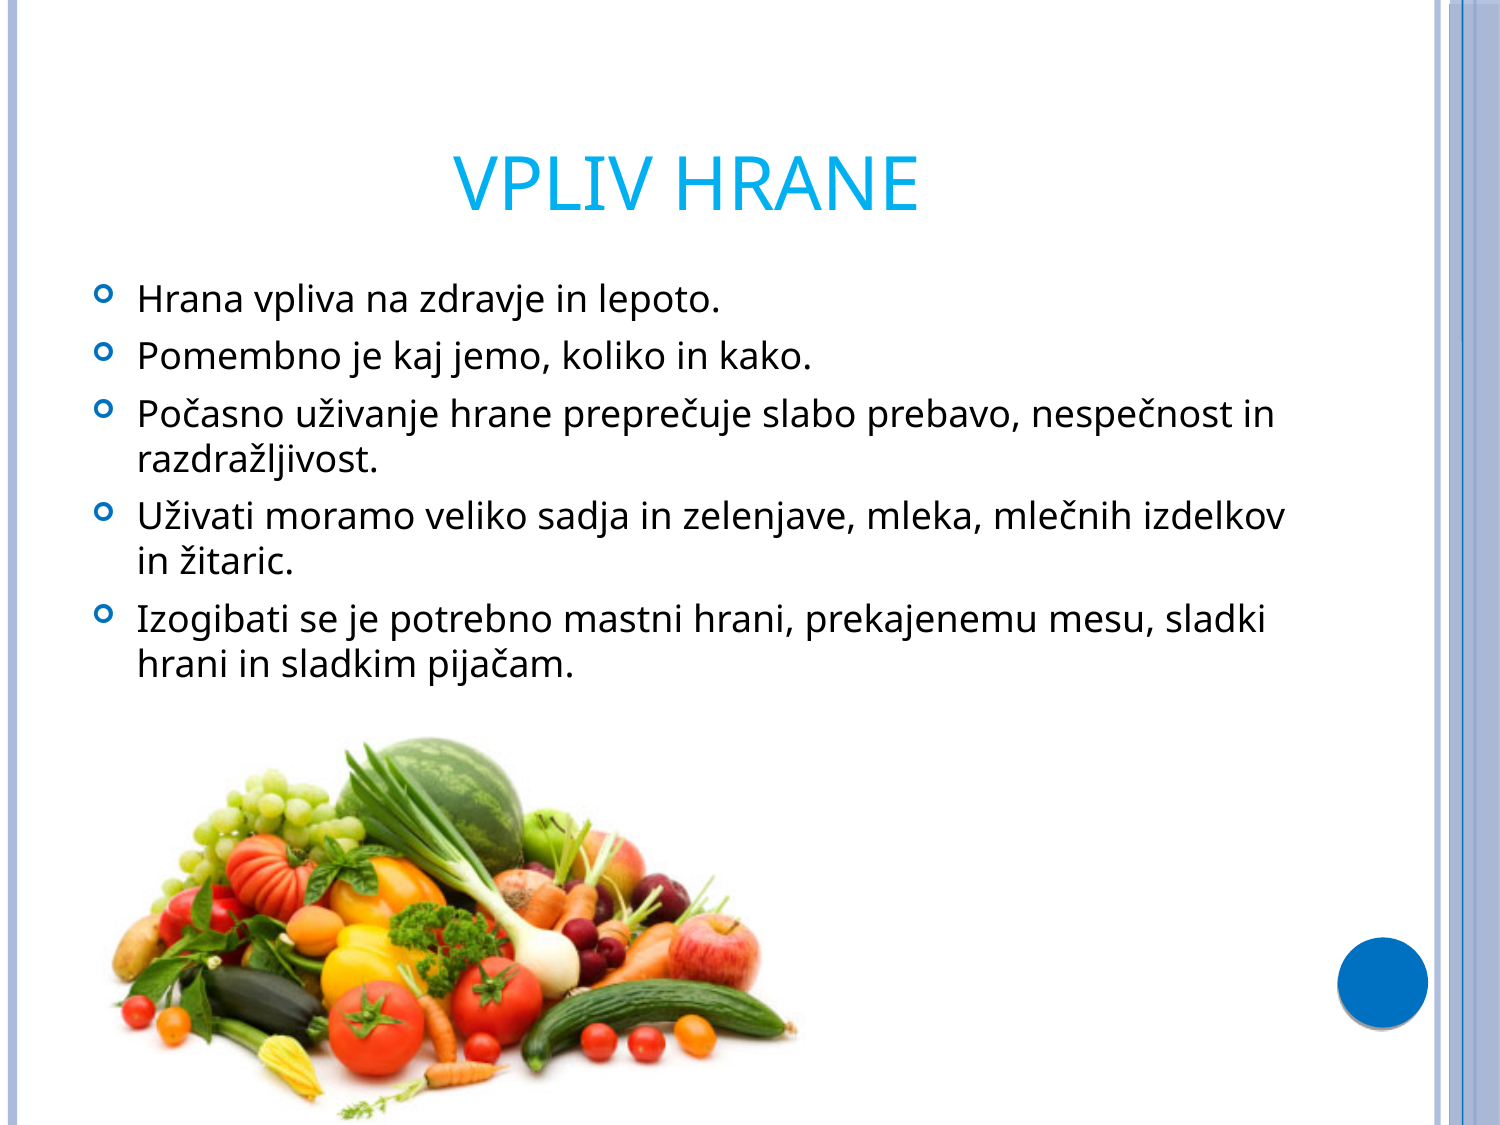

# Vpliv hrane
Hrana vpliva na zdravje in lepoto.
Pomembno je kaj jemo, koliko in kako.
Počasno uživanje hrane preprečuje slabo prebavo, nespečnost in razdražljivost.
Uživati moramo veliko sadja in zelenjave, mleka, mlečnih izdelkov in žitaric.
Izogibati se je potrebno mastni hrani, prekajenemu mesu, sladki hrani in sladkim pijačam.